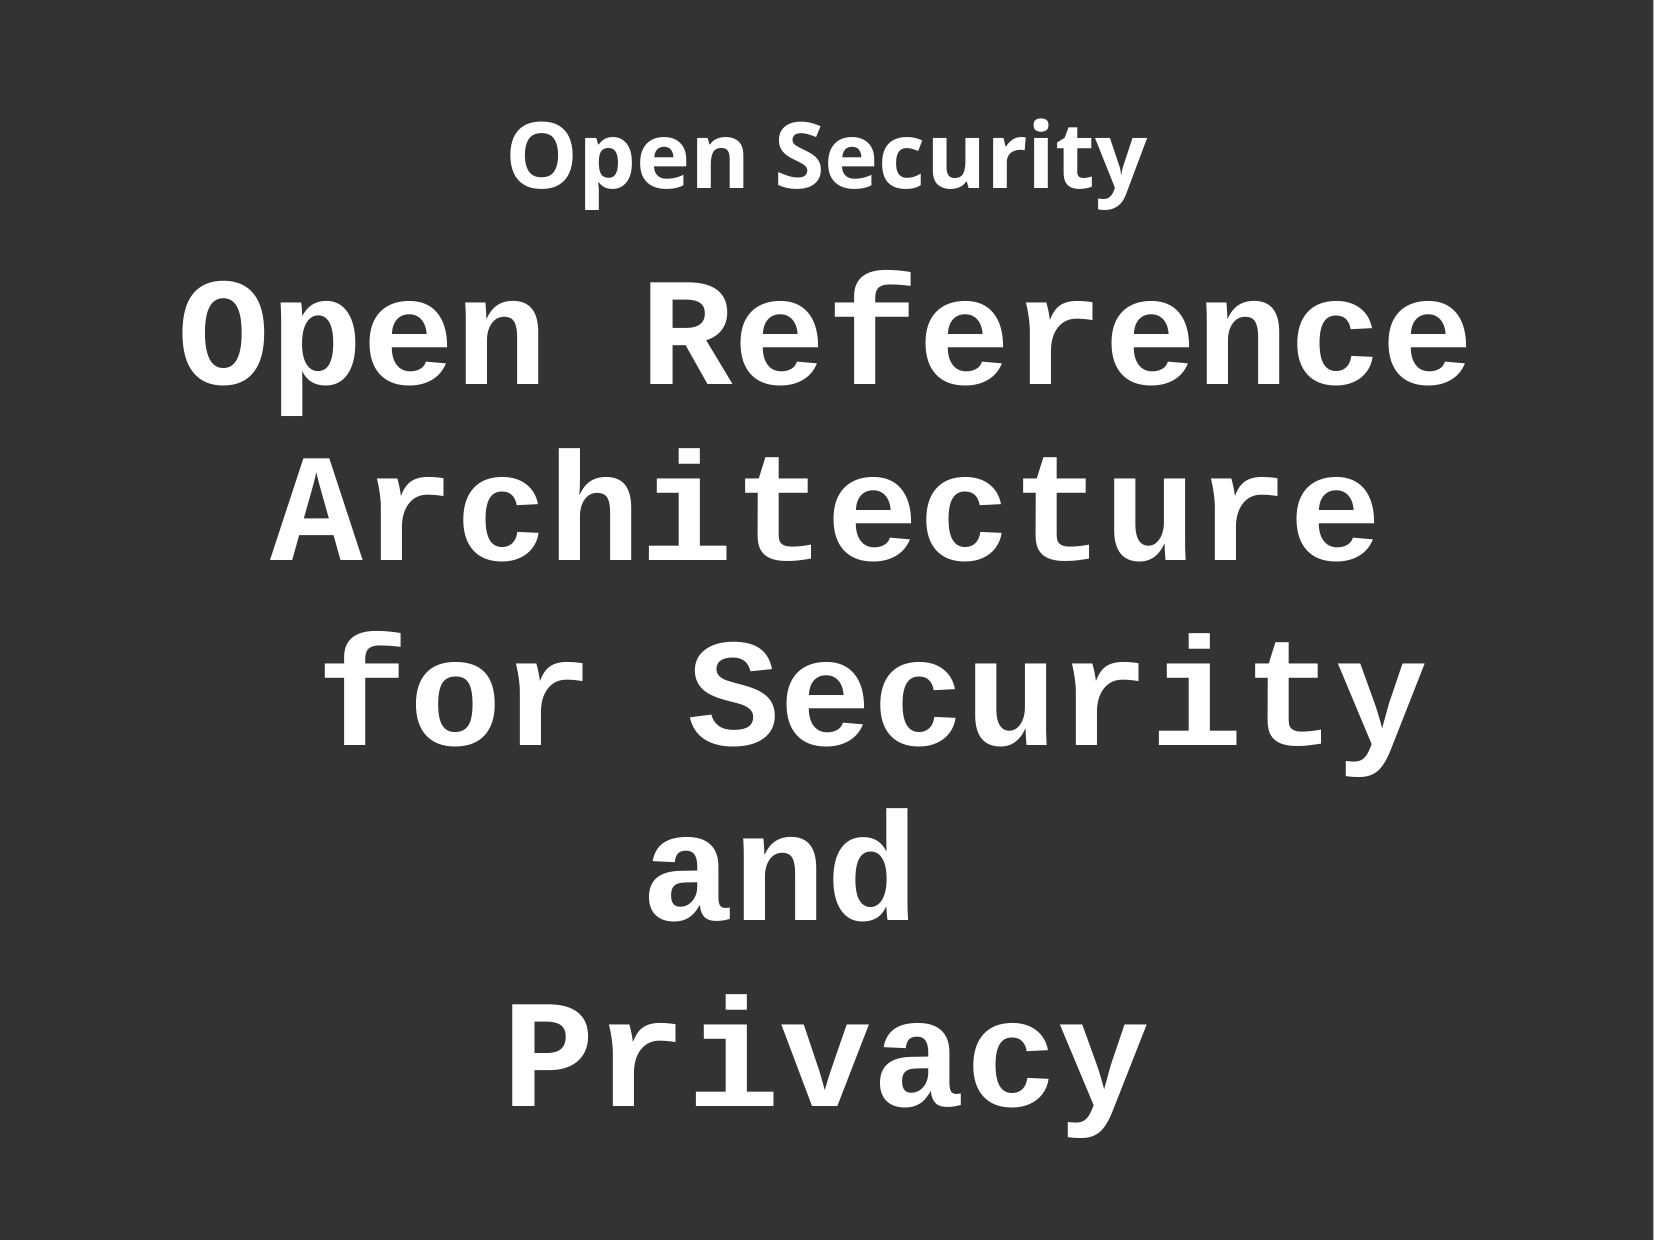

# Open Security
Open Reference Architecture
 for Security and
Privacy